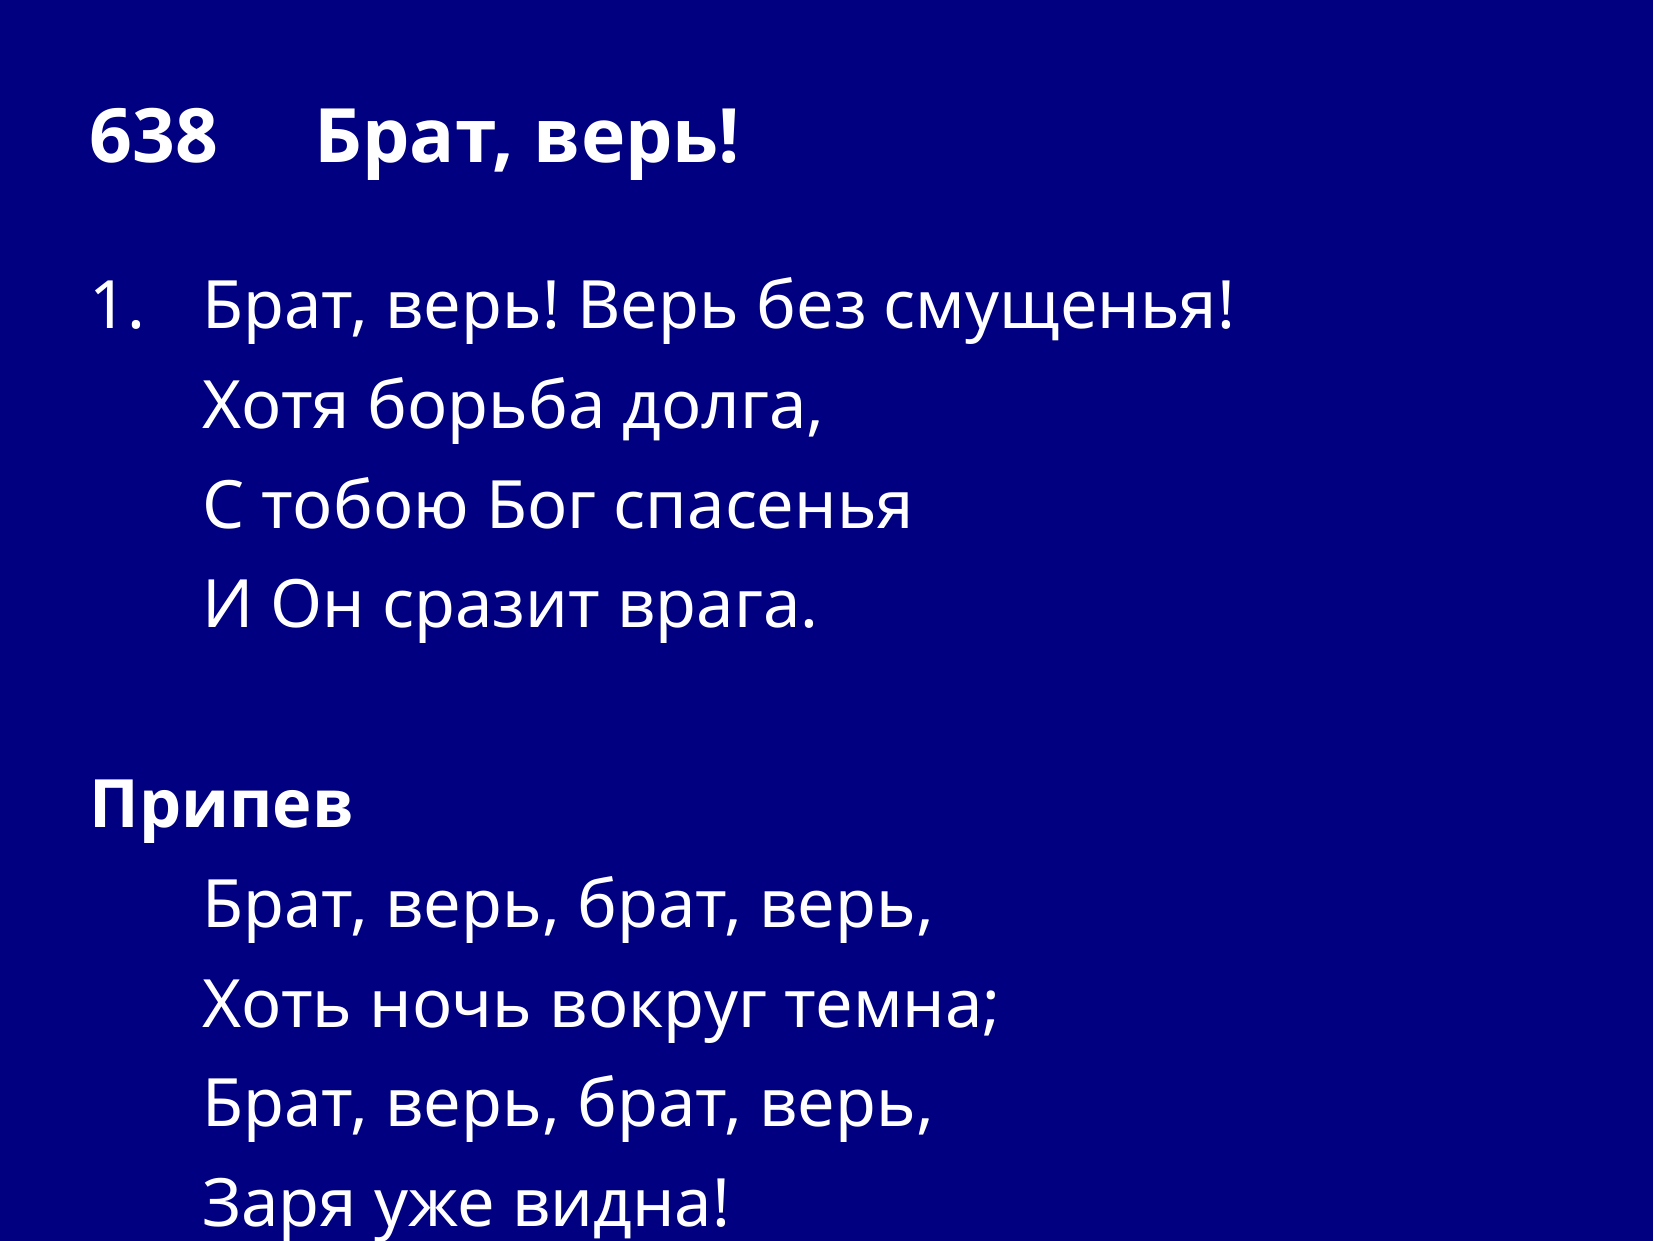

638	Брат, верь!
1.	Брат, верь! Верь без смущенья!
	Хотя борьба долга,
	С тобою Бог спасенья
	И Он сразит врага.
Припев
	Брат, верь, брат, верь,
	Хоть ночь вокруг темна;
	Брат, верь, брат, верь,
	Заря уже видна!